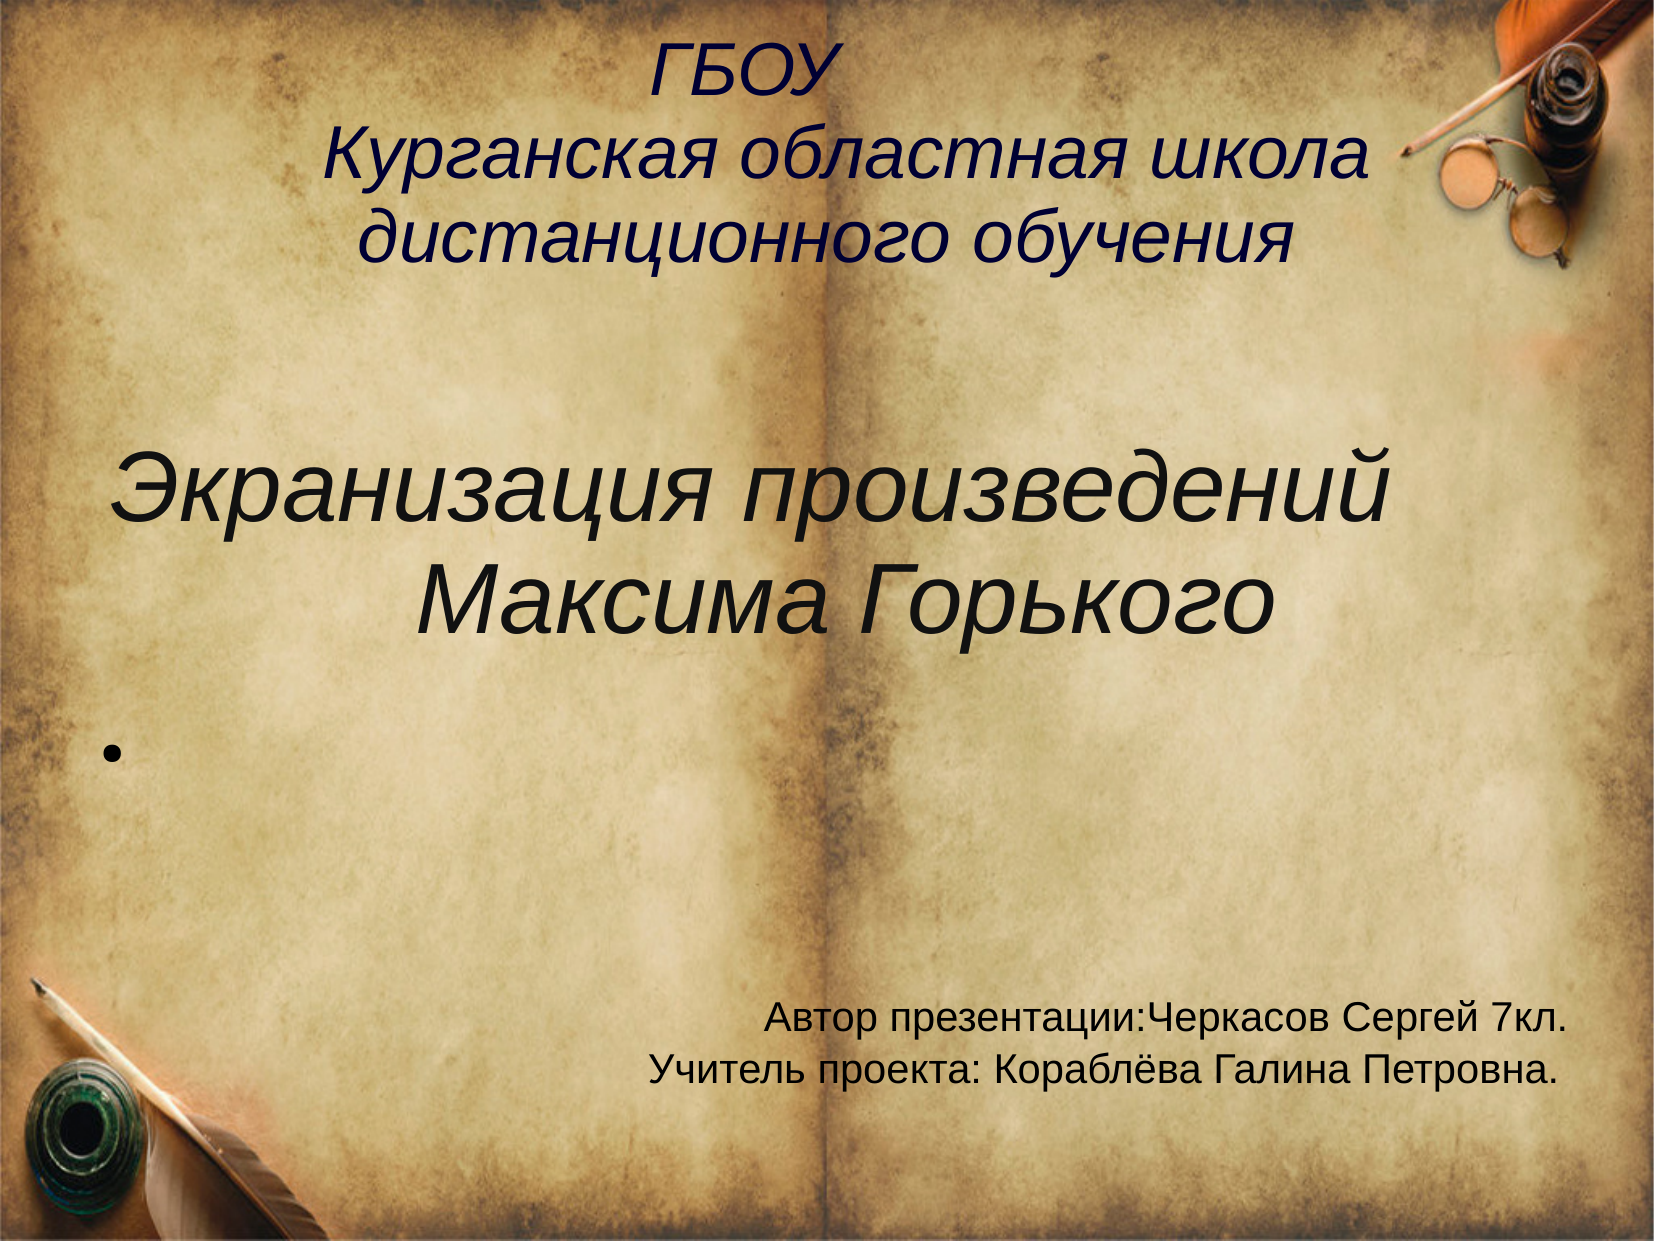

# ГБОУ Курганская областная школа дистанционного обучения
 Экранизация произведений Максима Горького
 Автор презентации:Черкасов Сергей 7кл. Учитель проекта: Кораблёва Галина Петровна.